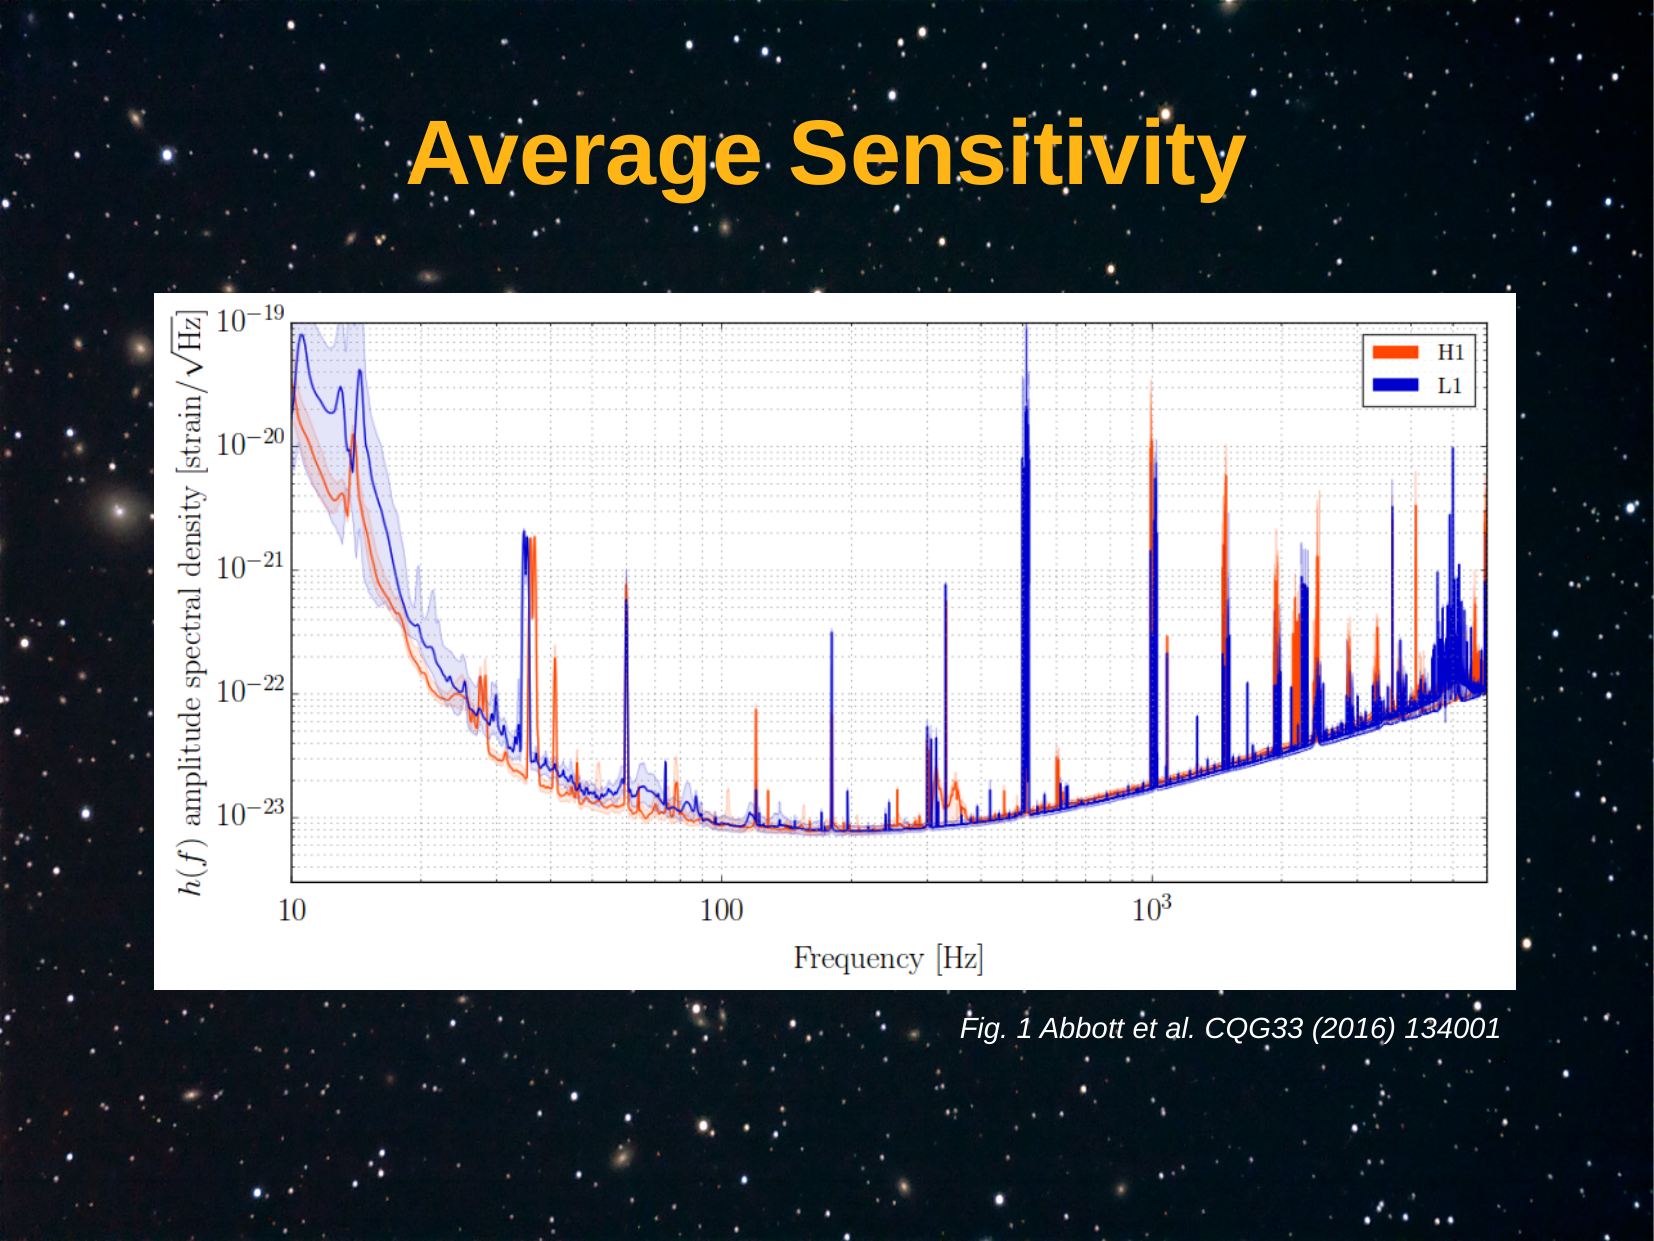

# Average Sensitivity
Fig. 1 Abbott et al. CQG33 (2016) 134001